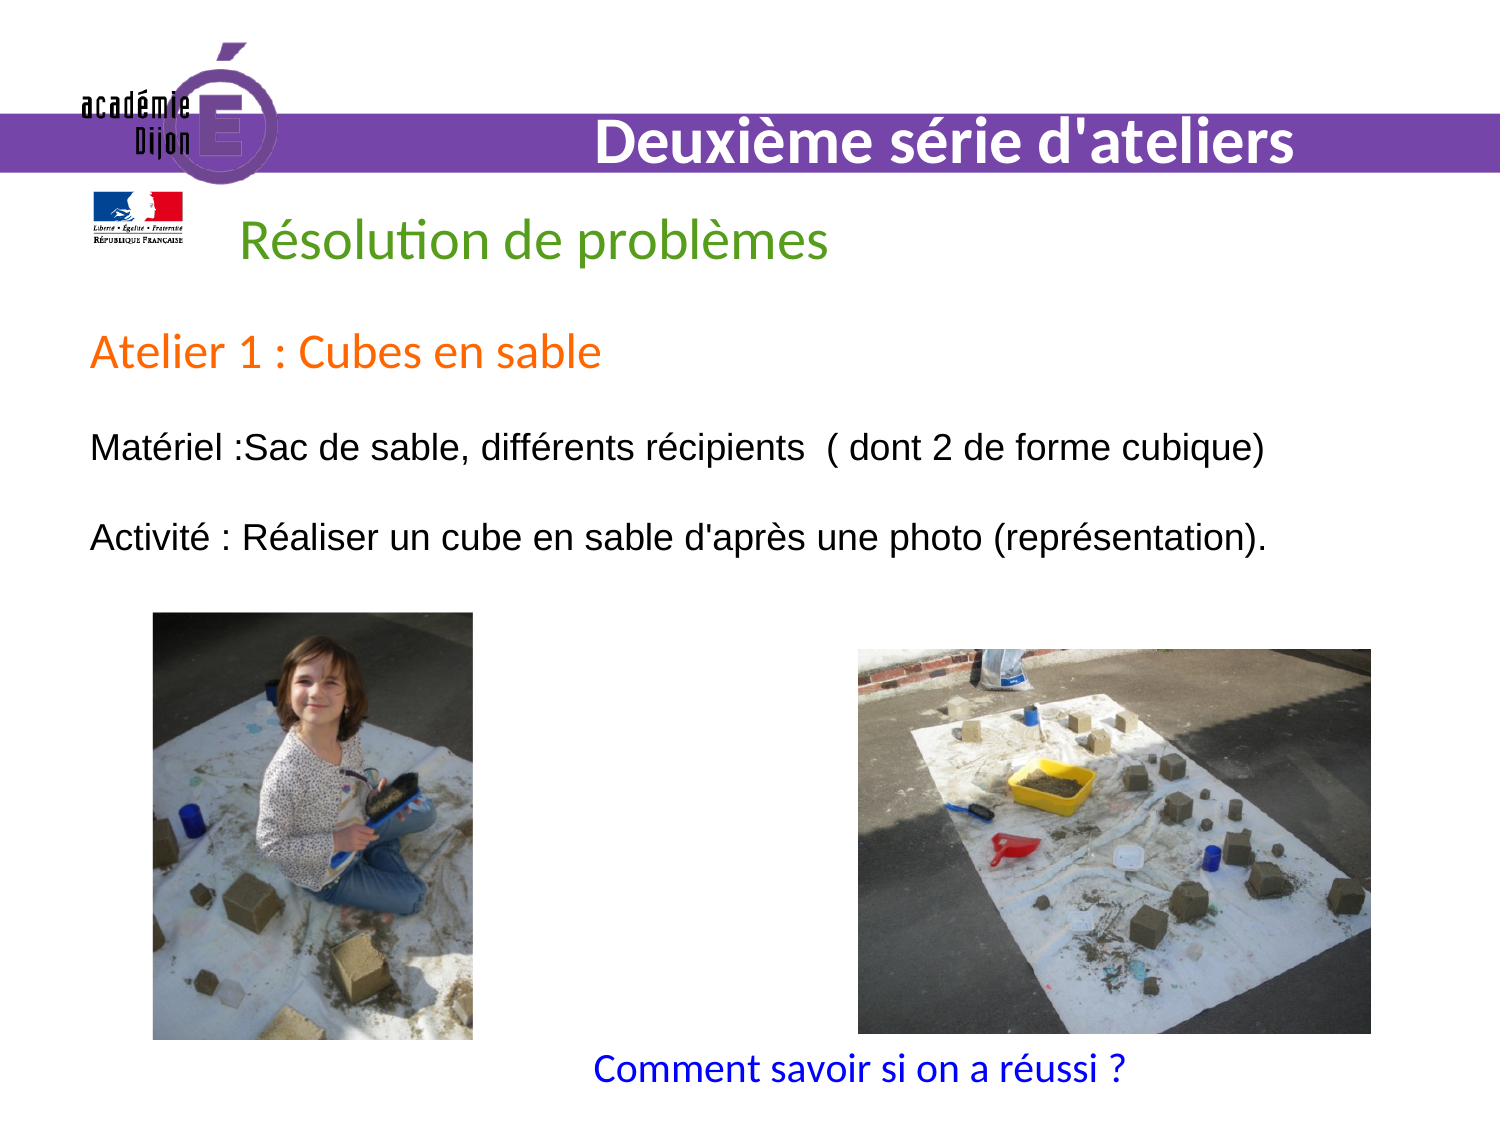

Deuxième série d'ateliers
Résolution de problèmes
Atelier 1 : Cubes en sable
Matériel :Sac de sable, différents récipients ( dont 2 de forme cubique)
Activité : Réaliser un cube en sable d'après une photo (représentation).
Comment savoir si on a réussi ?